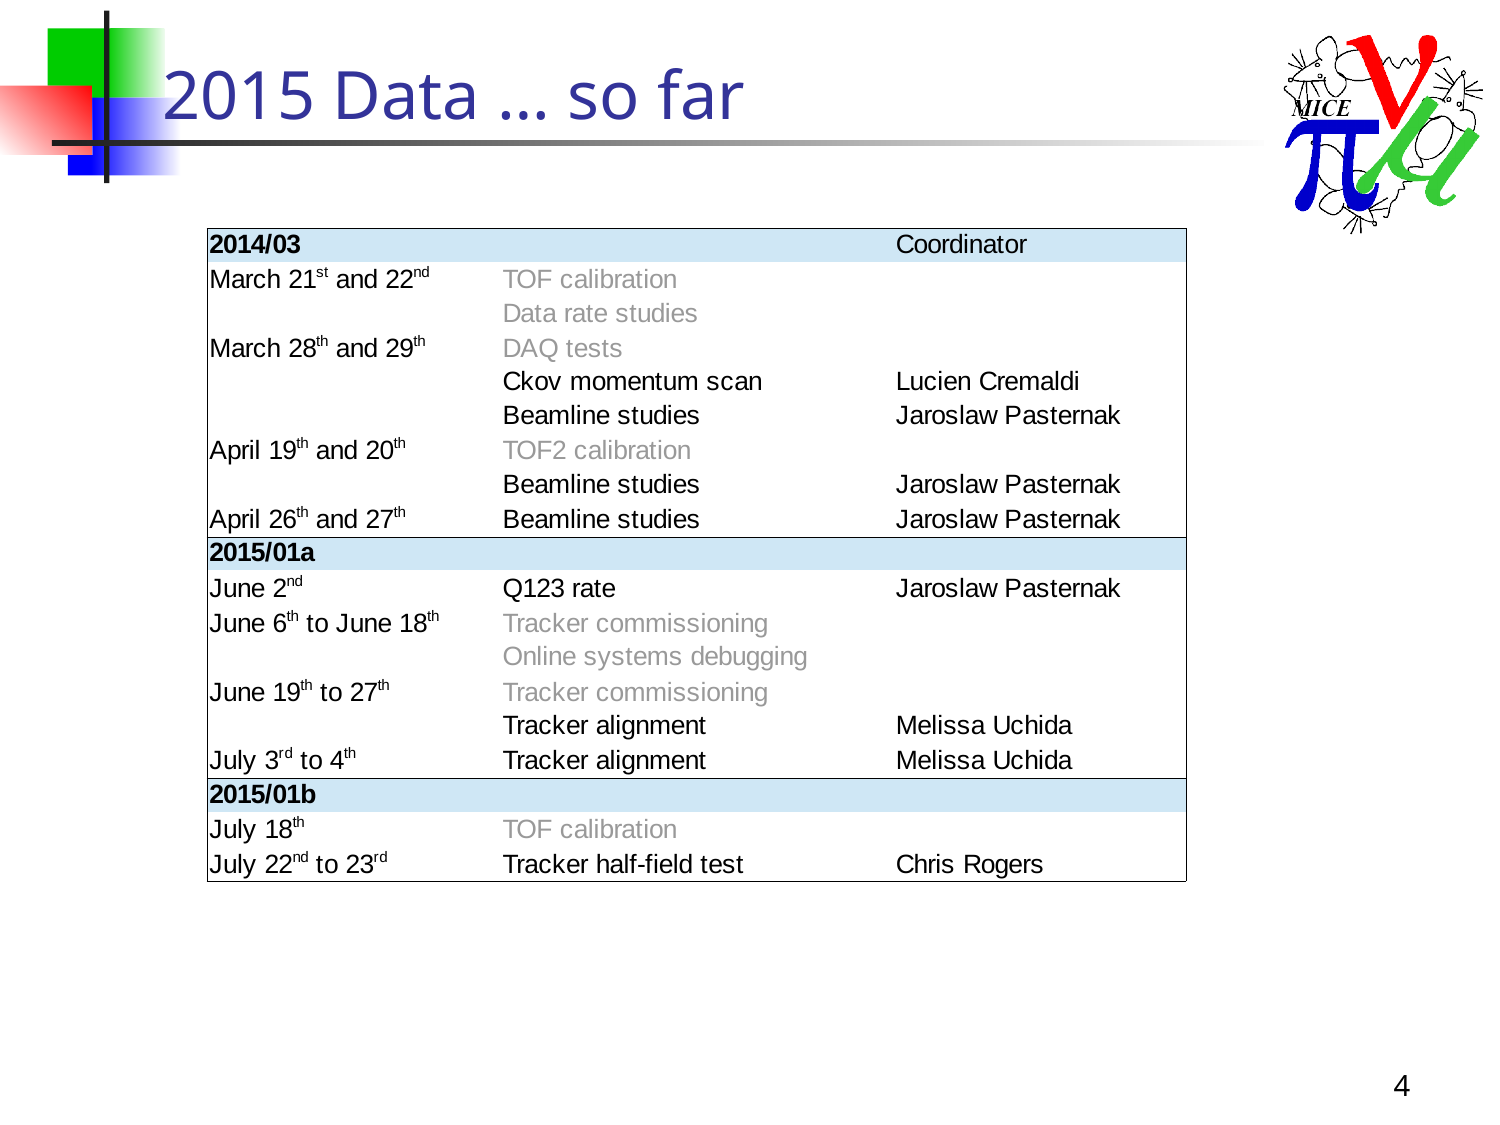

# 2015 Data … so far
4